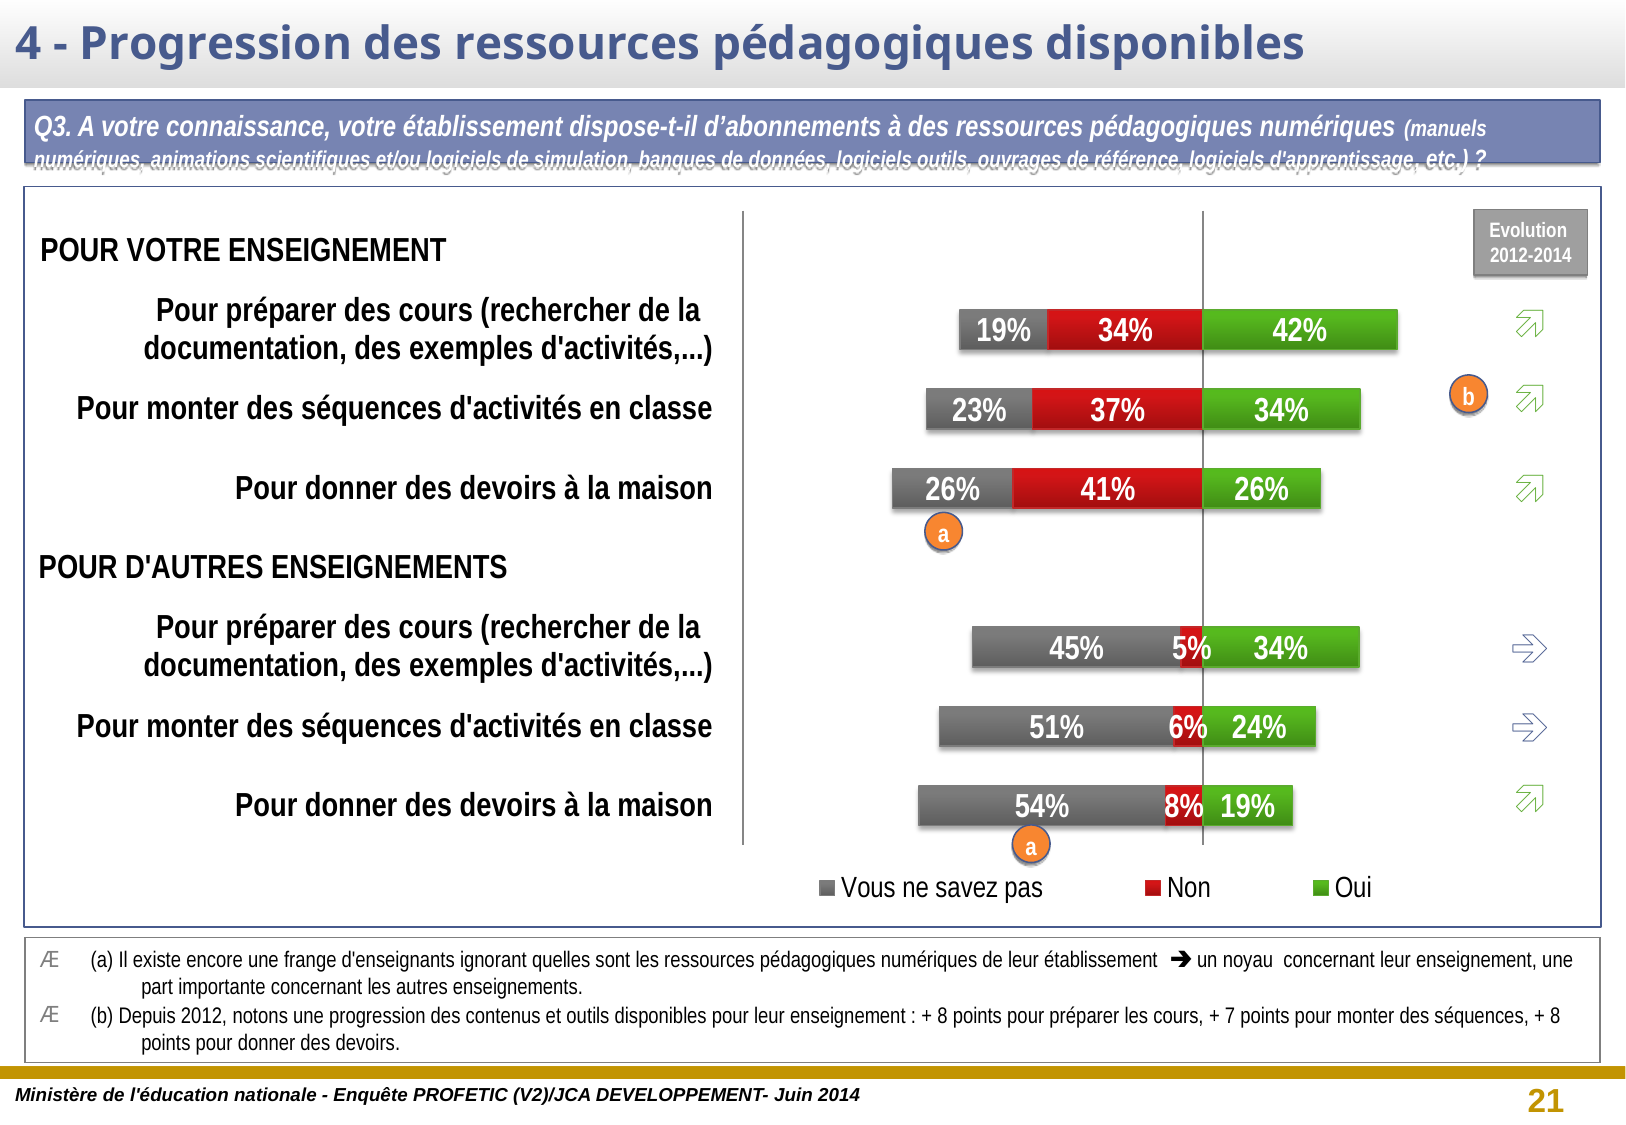

4 - Progression des ressources pédagogiques disponibles
Q3. A votre connaissance, votre établissement dispose-t-il d’abonnements à des ressources pédagogiques numériques (manuels numériques, animations scientifiques et/ou logiciels de simulation, banques de données, logiciels outils, ouvrages de référence, logiciels d'apprentissage, etc.) ?
Evolution
2012-2014

b


a



a
# (a) Il existe encore une frange d'enseignants ignorant quelles sont les ressources pédagogiques numériques de leur établissement  un noyau concernant leur enseignement, une part importante concernant les autres enseignements.
(b) Depuis 2012, notons une progression des contenus et outils disponibles pour leur enseignement : + 8 points pour préparer les cours, + 7 points pour monter des séquences, + 8 points pour donner des devoirs.
16
Ministère de l'éducation nationale - Enquête PROFETIC (V2)/JCA DEVELOPPEMENT- Juin 2014